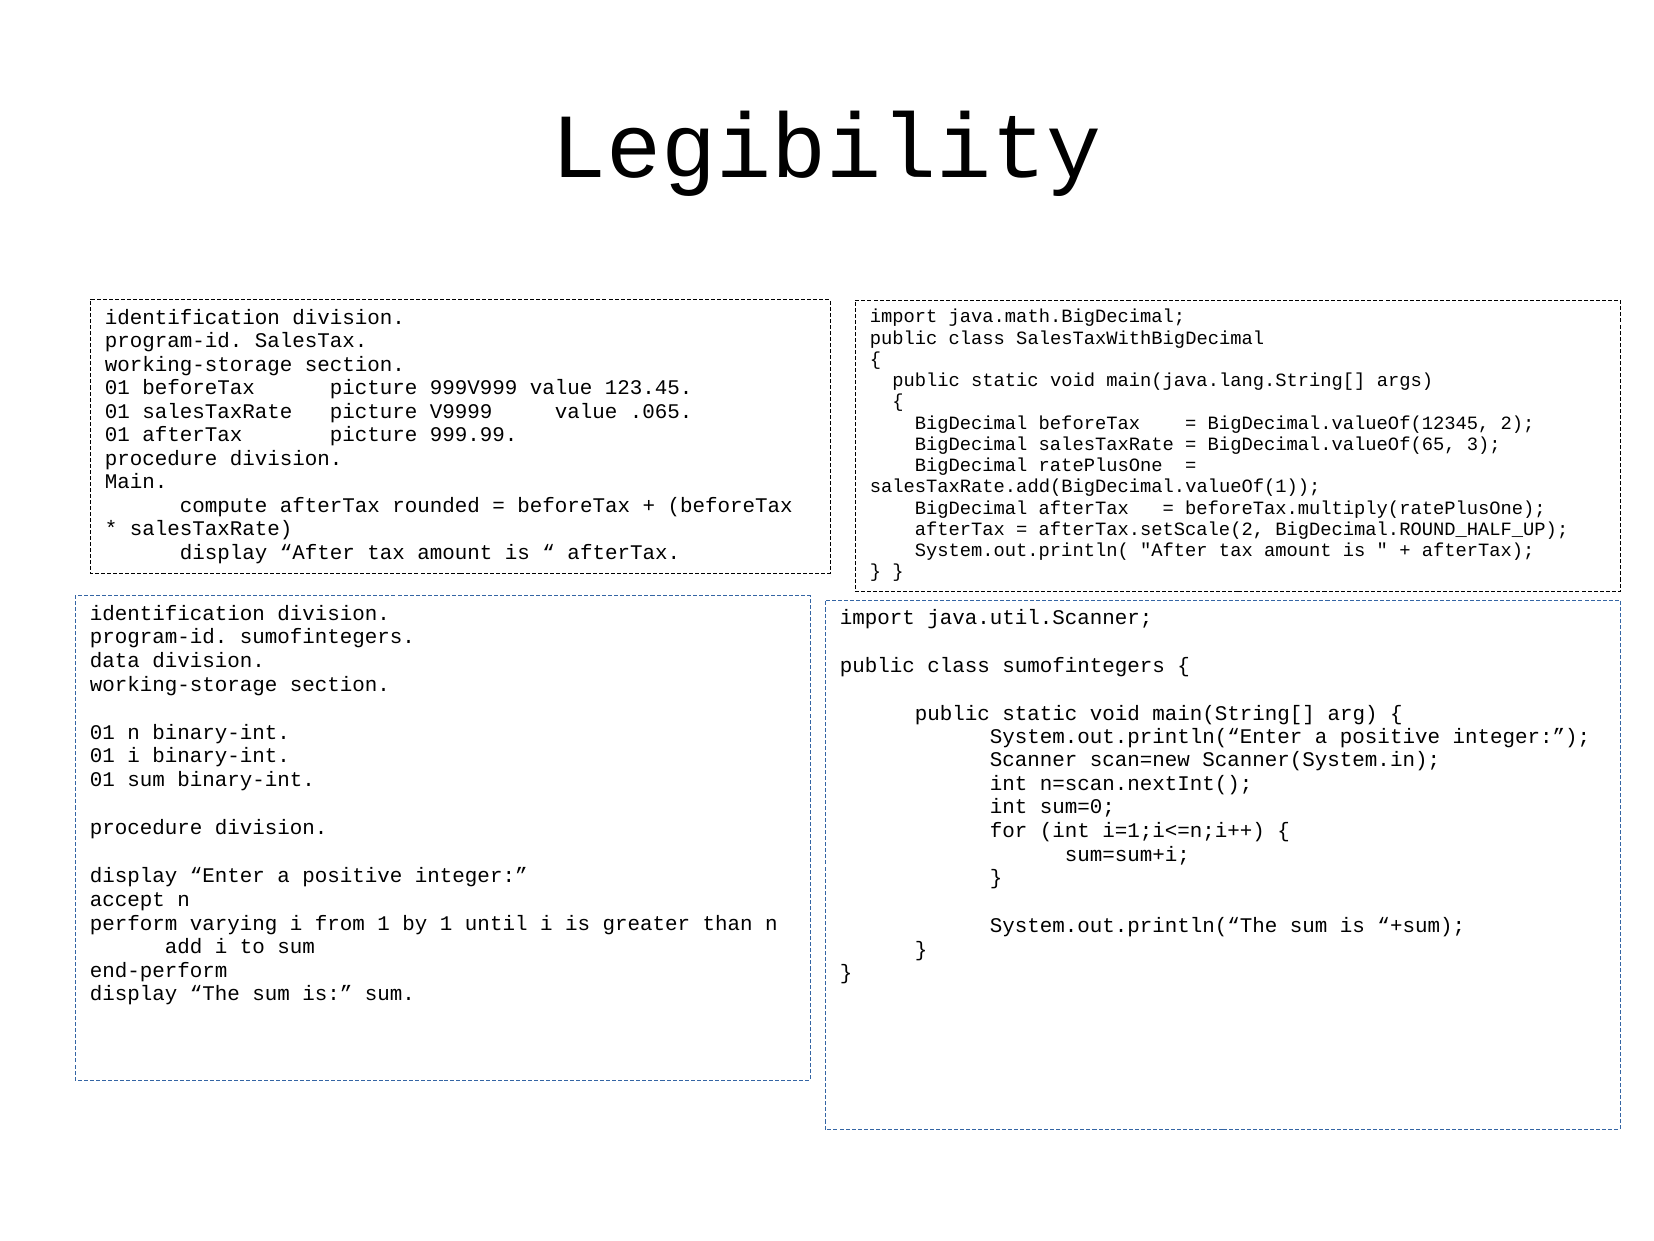

# Legibility
identification division.
program-id. SalesTax.
working-storage section.
01 beforeTax	picture 999V999 value 123.45.
01 salesTaxRate	picture V9999	value .065.
01 afterTax		picture 999.99.
procedure division.
Main.
	compute afterTax rounded = beforeTax + (beforeTax * salesTaxRate)
	display “After tax amount is “ afterTax.
import java.math.BigDecimal;
public class SalesTaxWithBigDecimal
{
 public static void main(java.lang.String[] args)
 {
 BigDecimal beforeTax = BigDecimal.valueOf(12345, 2);
 BigDecimal salesTaxRate = BigDecimal.valueOf(65, 3);
 BigDecimal ratePlusOne = salesTaxRate.add(BigDecimal.valueOf(1));
 BigDecimal afterTax = beforeTax.multiply(ratePlusOne);
 afterTax = afterTax.setScale(2, BigDecimal.ROUND_HALF_UP);
 System.out.println( "After tax amount is " + afterTax);
} }
identification division.
program-id. sumofintegers.
data division.
working-storage section.
01 n binary-int.
01 i binary-int.
01 sum binary-int.
procedure division.
display “Enter a positive integer:”
accept n
perform varying i from 1 by 1 until i is greater than n
	add i to sum
end-perform
display “The sum is:” sum.
import java.util.Scanner;
public class sumofintegers {
	public static void main(String[] arg) {
		System.out.println(“Enter a positive integer:”);
		Scanner scan=new Scanner(System.in);
		int n=scan.nextInt();
		int sum=0;
		for (int i=1;i<=n;i++) {
			sum=sum+i;
		}
		System.out.println(“The sum is “+sum);
	}
}